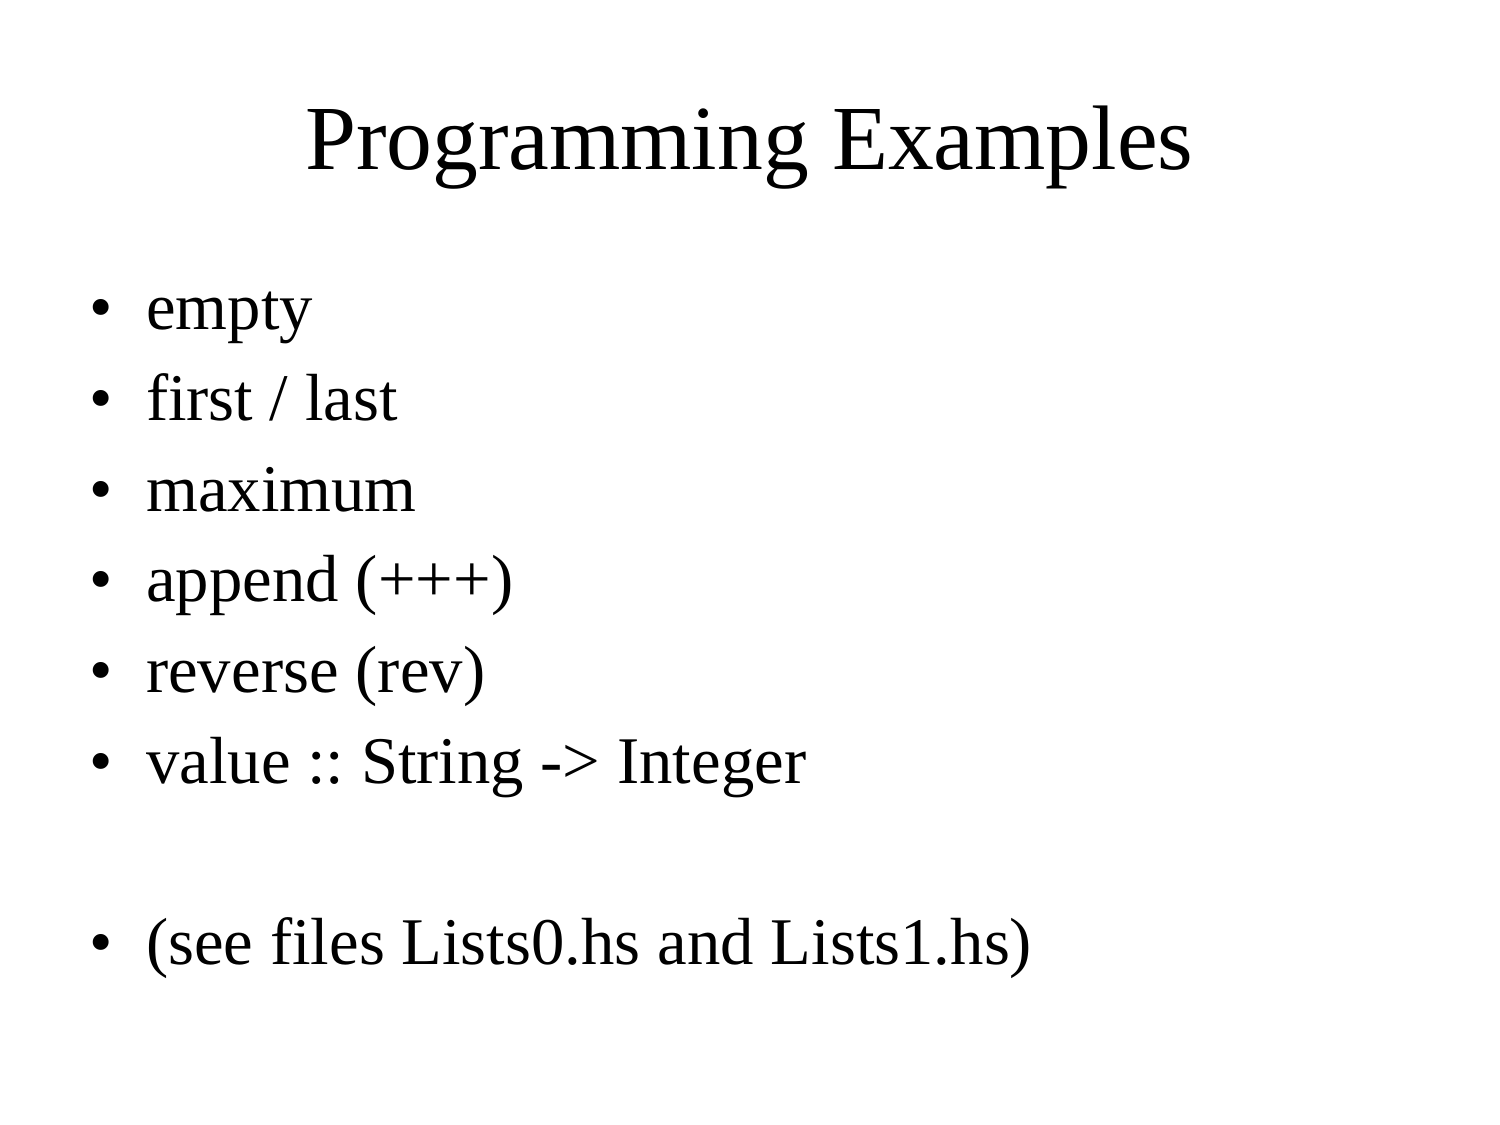

# Programming Examples
empty
first / last
maximum
append (+++)
reverse (rev)
value :: String -> Integer
(see files Lists0.hs and Lists1.hs)